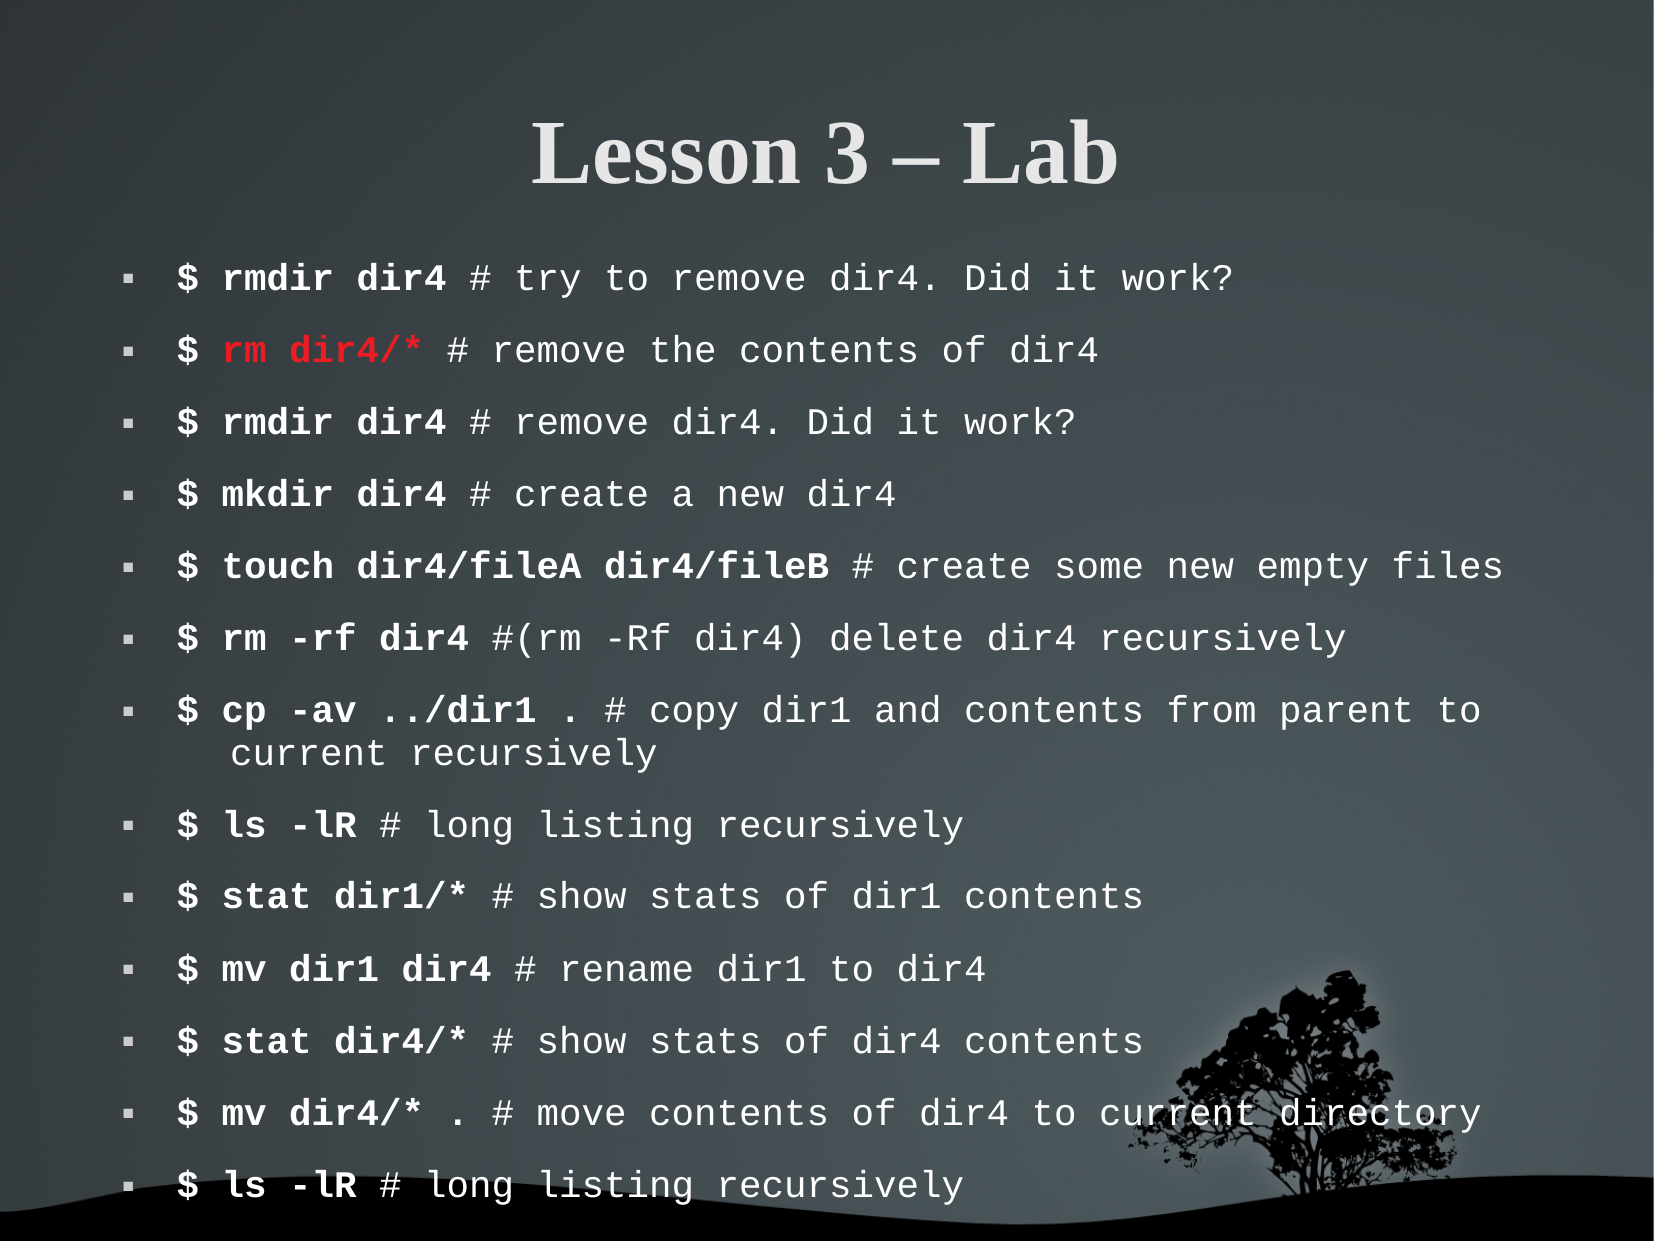

# Lesson 3 – Lab
$ rmdir dir4 # try to remove dir4. Did it work?
$ rm dir4/* # remove the contents of dir4
$ rmdir dir4 # remove dir4. Did it work?
$ mkdir dir4 # create a new dir4
$ touch dir4/fileA dir4/fileB # create some new empty files
$ rm -rf dir4 #(rm -Rf dir4) delete dir4 recursively
$ cp -av ../dir1 . # copy dir1 and contents from parent to current recursively
$ ls -lR # long listing recursively
$ stat dir1/* # show stats of dir1 contents
$ mv dir1 dir4 # rename dir1 to dir4
$ stat dir4/* # show stats of dir4 contents
$ mv dir4/* . # move contents of dir4 to current directory
$ ls -lR # long listing recursively